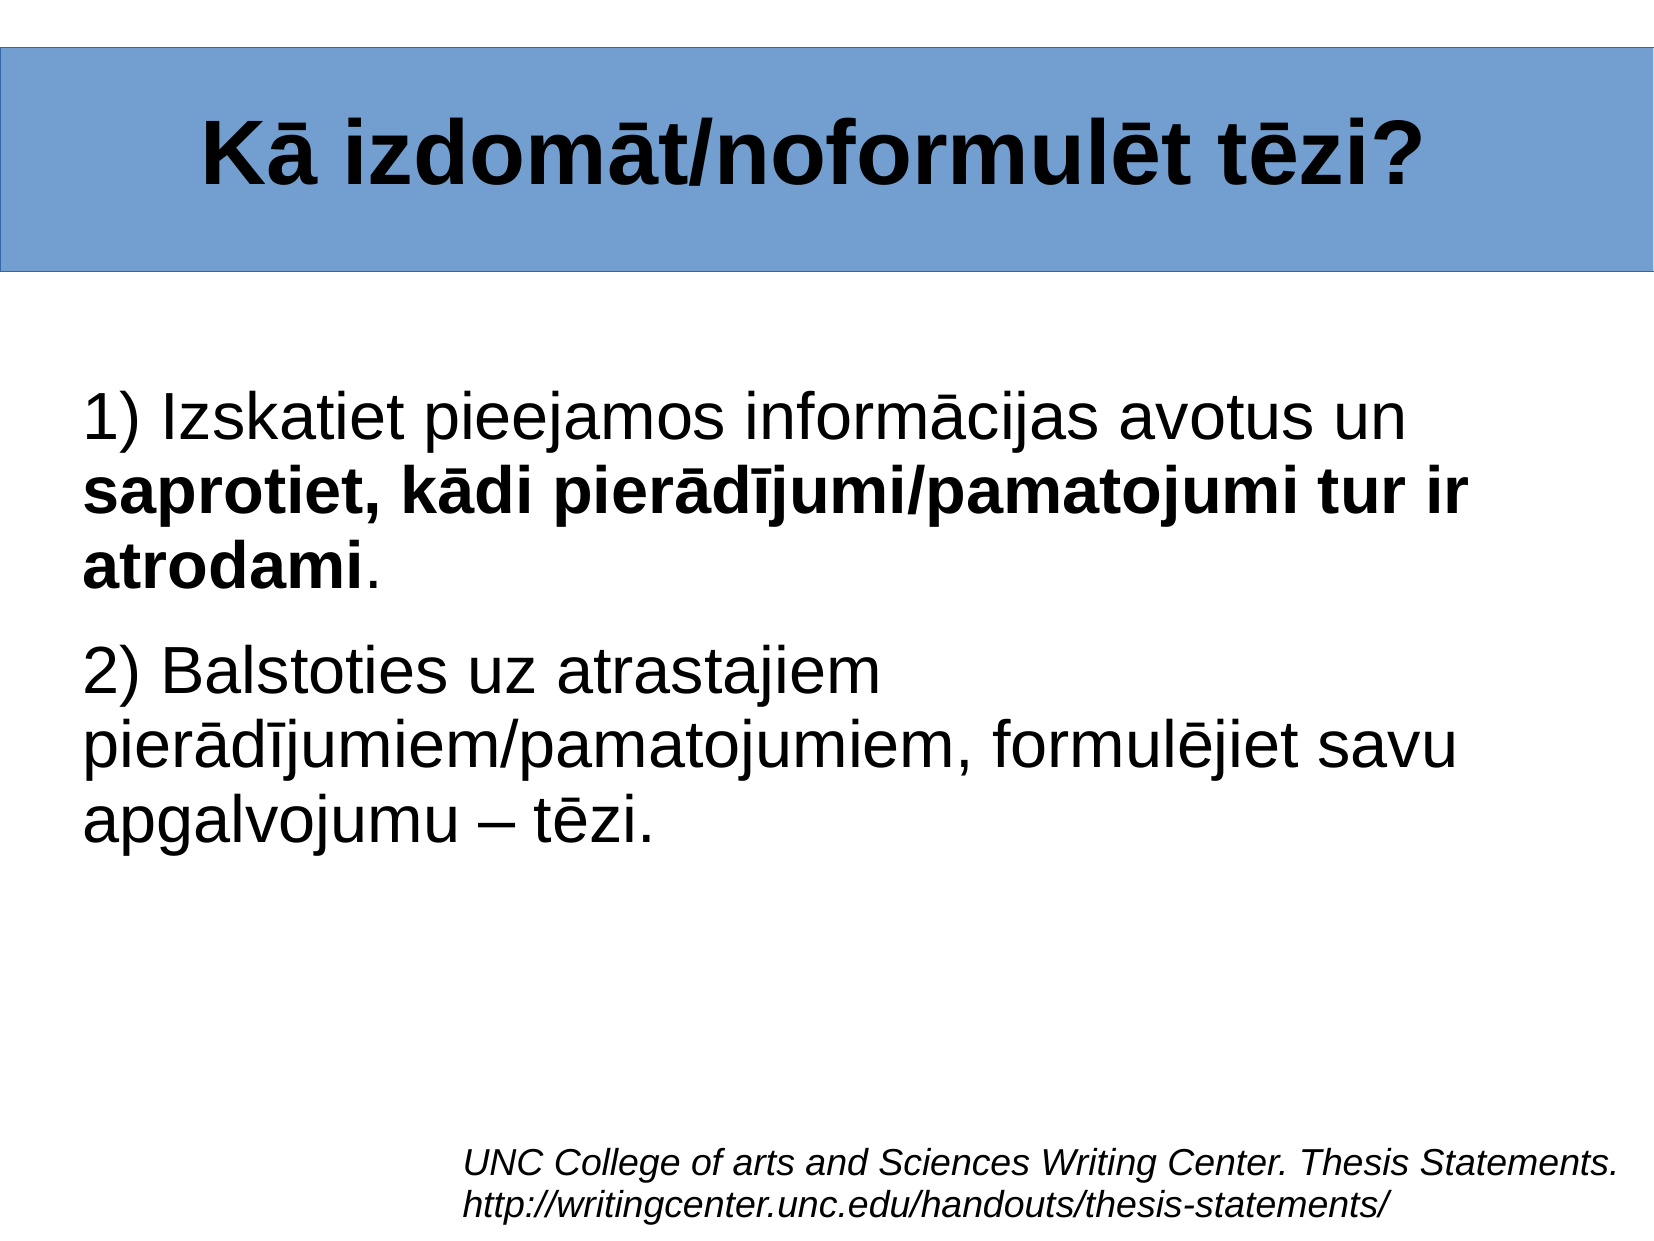

# Kā izdomāt/noformulēt tēzi?
1) Izskatiet pieejamos informācijas avotus un saprotiet, kādi pierādījumi/pamatojumi tur ir atrodami.
2) Balstoties uz atrastajiem pierādījumiem/pamatojumiem, formulējiet savu apgalvojumu – tēzi.
UNC College of arts and Sciences Writing Center. Thesis Statements.
http://writingcenter.unc.edu/handouts/thesis-statements/